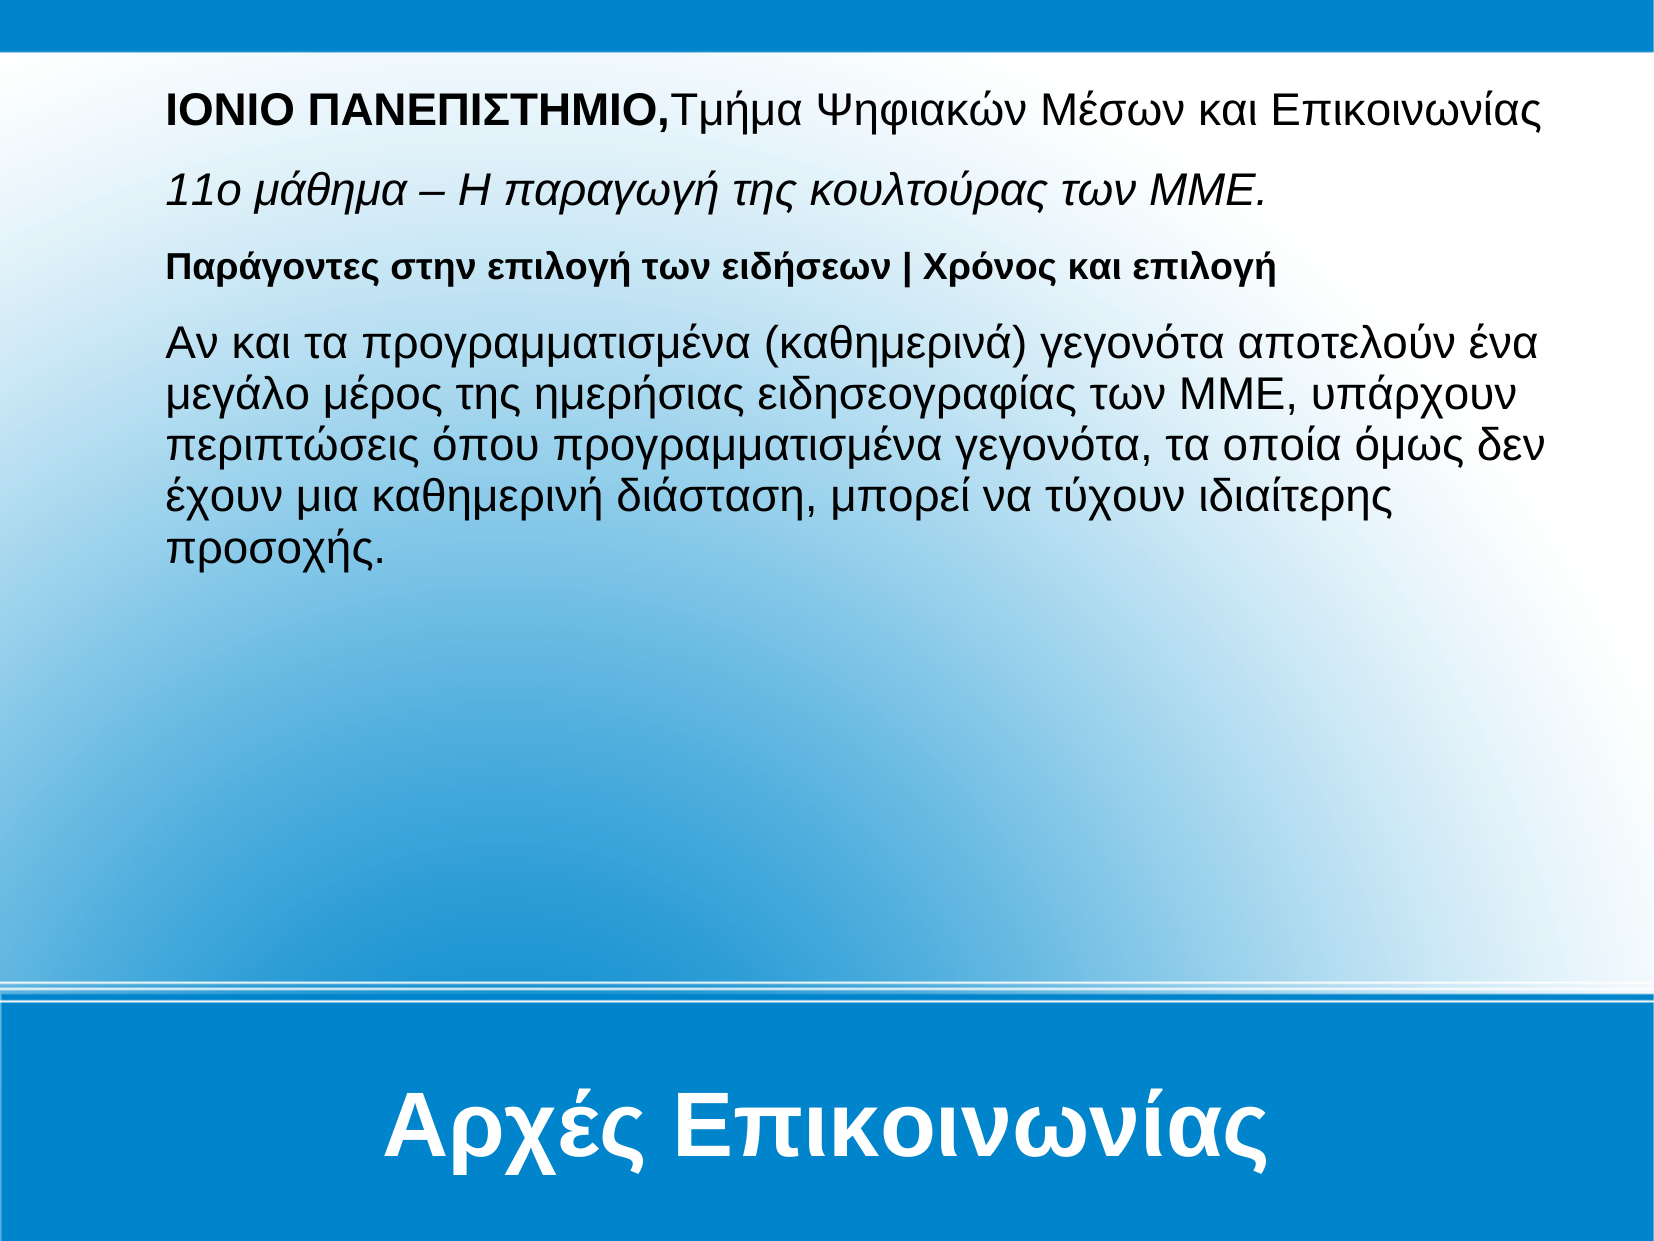

ΙΟΝΙΟ ΠΑΝΕΠΙΣΤΗΜΙΟ,Τμήμα Ψηφιακών Μέσων και Επικοινωνίας
11ο μάθημα – Η παραγωγή της κουλτούρας των ΜΜΕ.
Παράγοντες στην επιλογή των ειδήσεων | Χρόνος και επιλογή
Αν και τα προγραμματισμένα (καθημερινά) γεγονότα αποτελούν ένα μεγάλο μέρος της ημερήσιας ειδησεογραφίας των ΜΜΕ, υπάρχουν περιπτώσεις όπου προγραμματισμένα γεγονότα, τα οποία όμως δεν έχουν μια καθημερινή διάσταση, μπορεί να τύχουν ιδιαίτερης προσοχής.
# Αρχές Επικοινωνίας